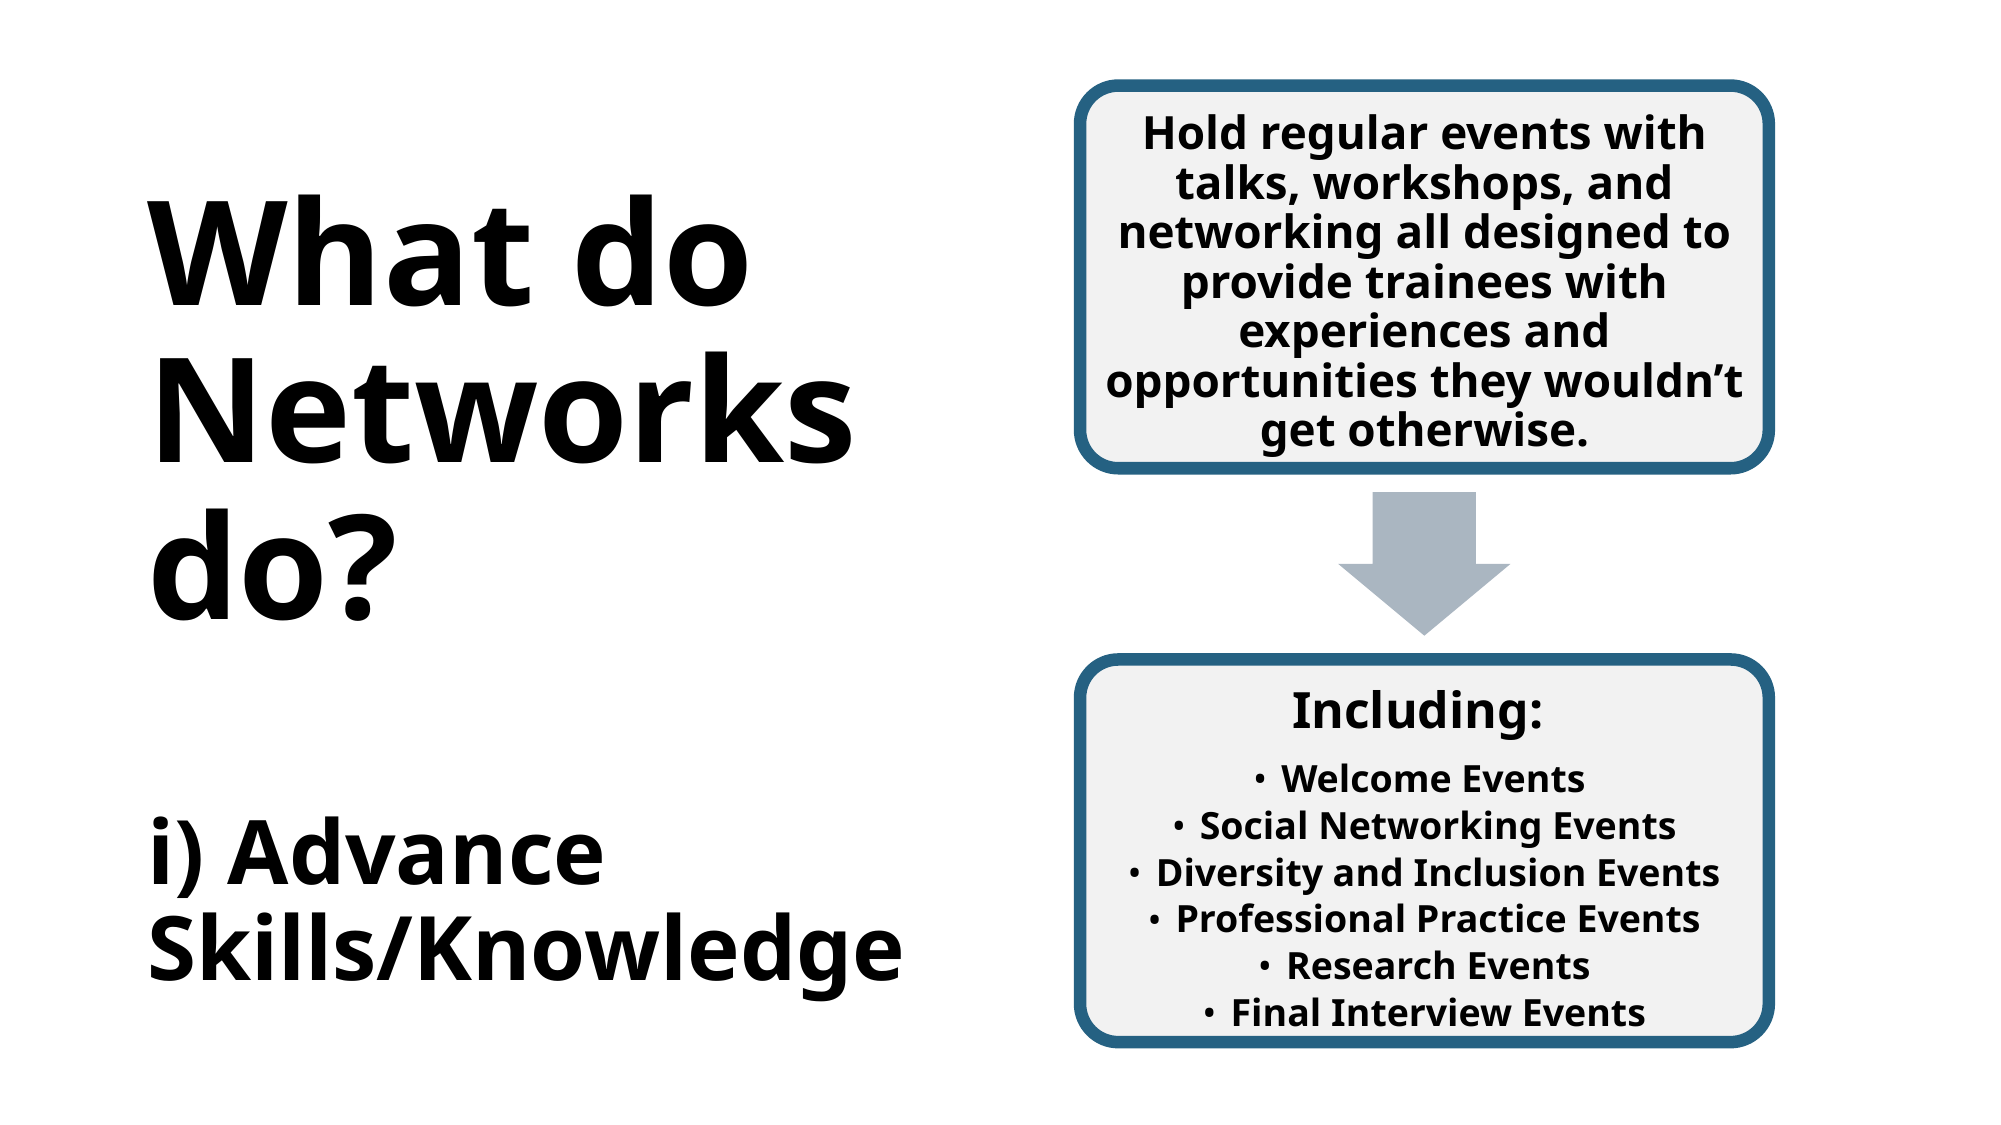

Hold regular events with talks, workshops, and networking all designed to provide trainees with experiences and opportunities they wouldn’t get otherwise.
Including:
Welcome Events
Social Networking Events
Diversity and Inclusion Events
Professional Practice Events
Research Events
Final Interview Events
# What do Networks do? i) Advance Skills/Knowledge